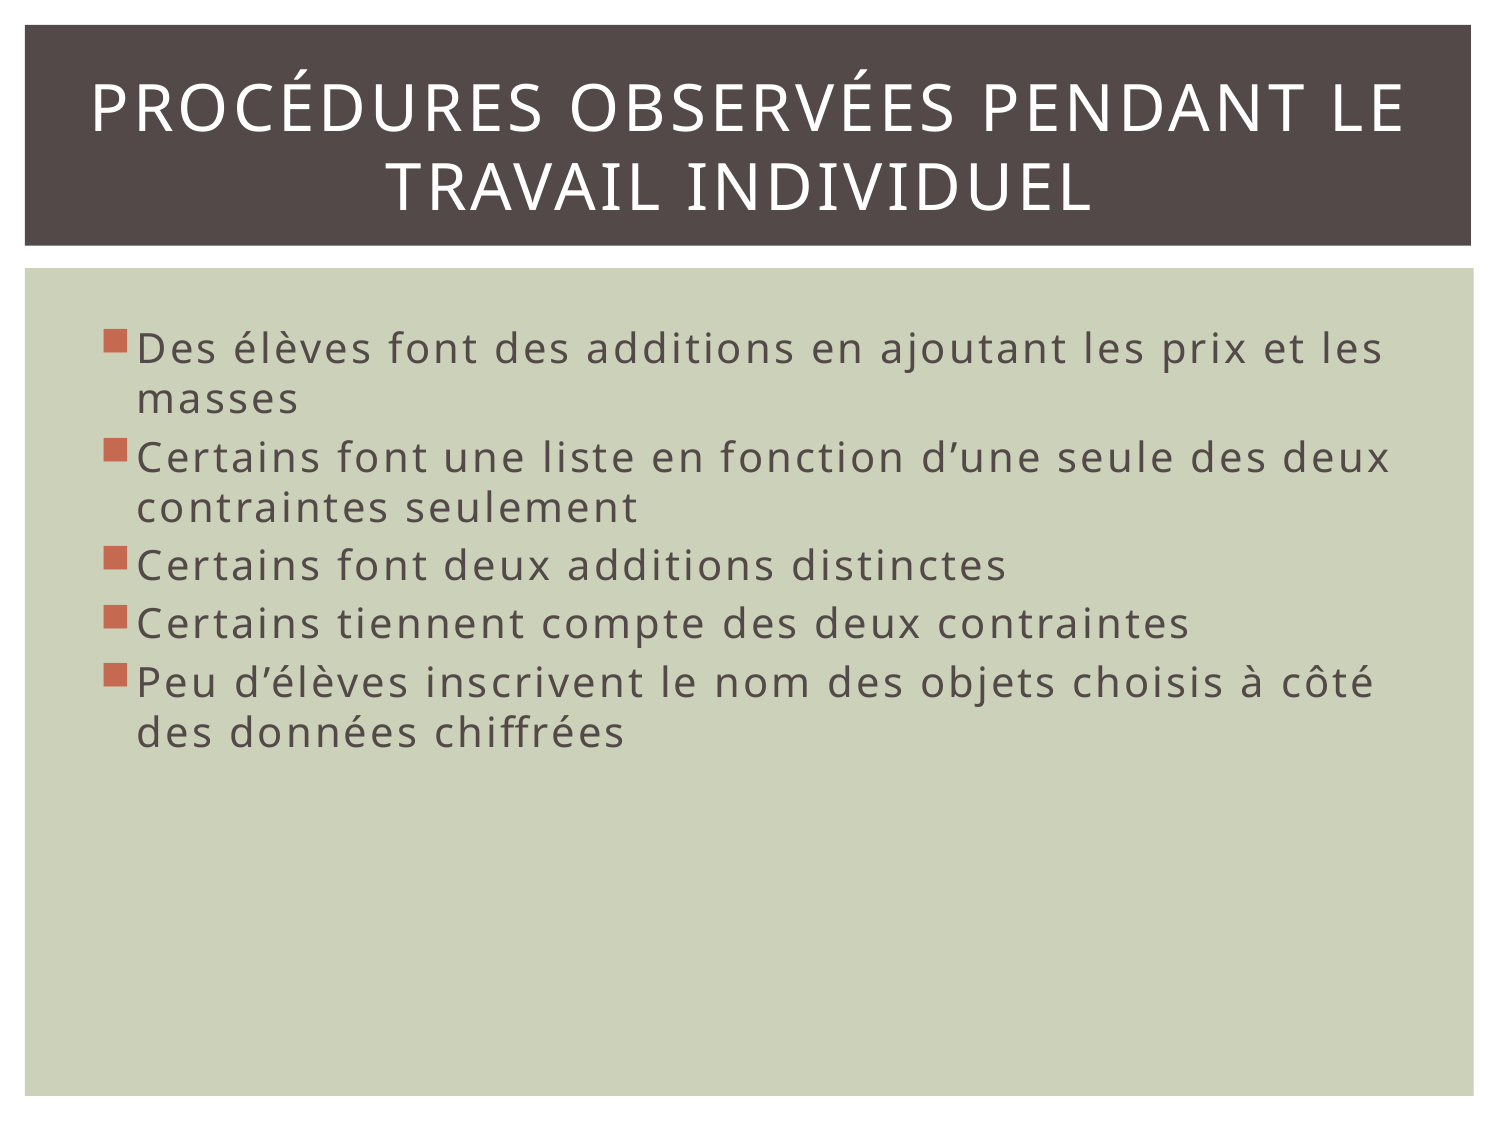

Procédures observées pendant le travail individuel
# Des élèves font des additions en ajoutant les prix et les masses
Certains font une liste en fonction d’une seule des deux contraintes seulement
Certains font deux additions distinctes
Certains tiennent compte des deux contraintes
Peu d’élèves inscrivent le nom des objets choisis à côté des données chiffrées